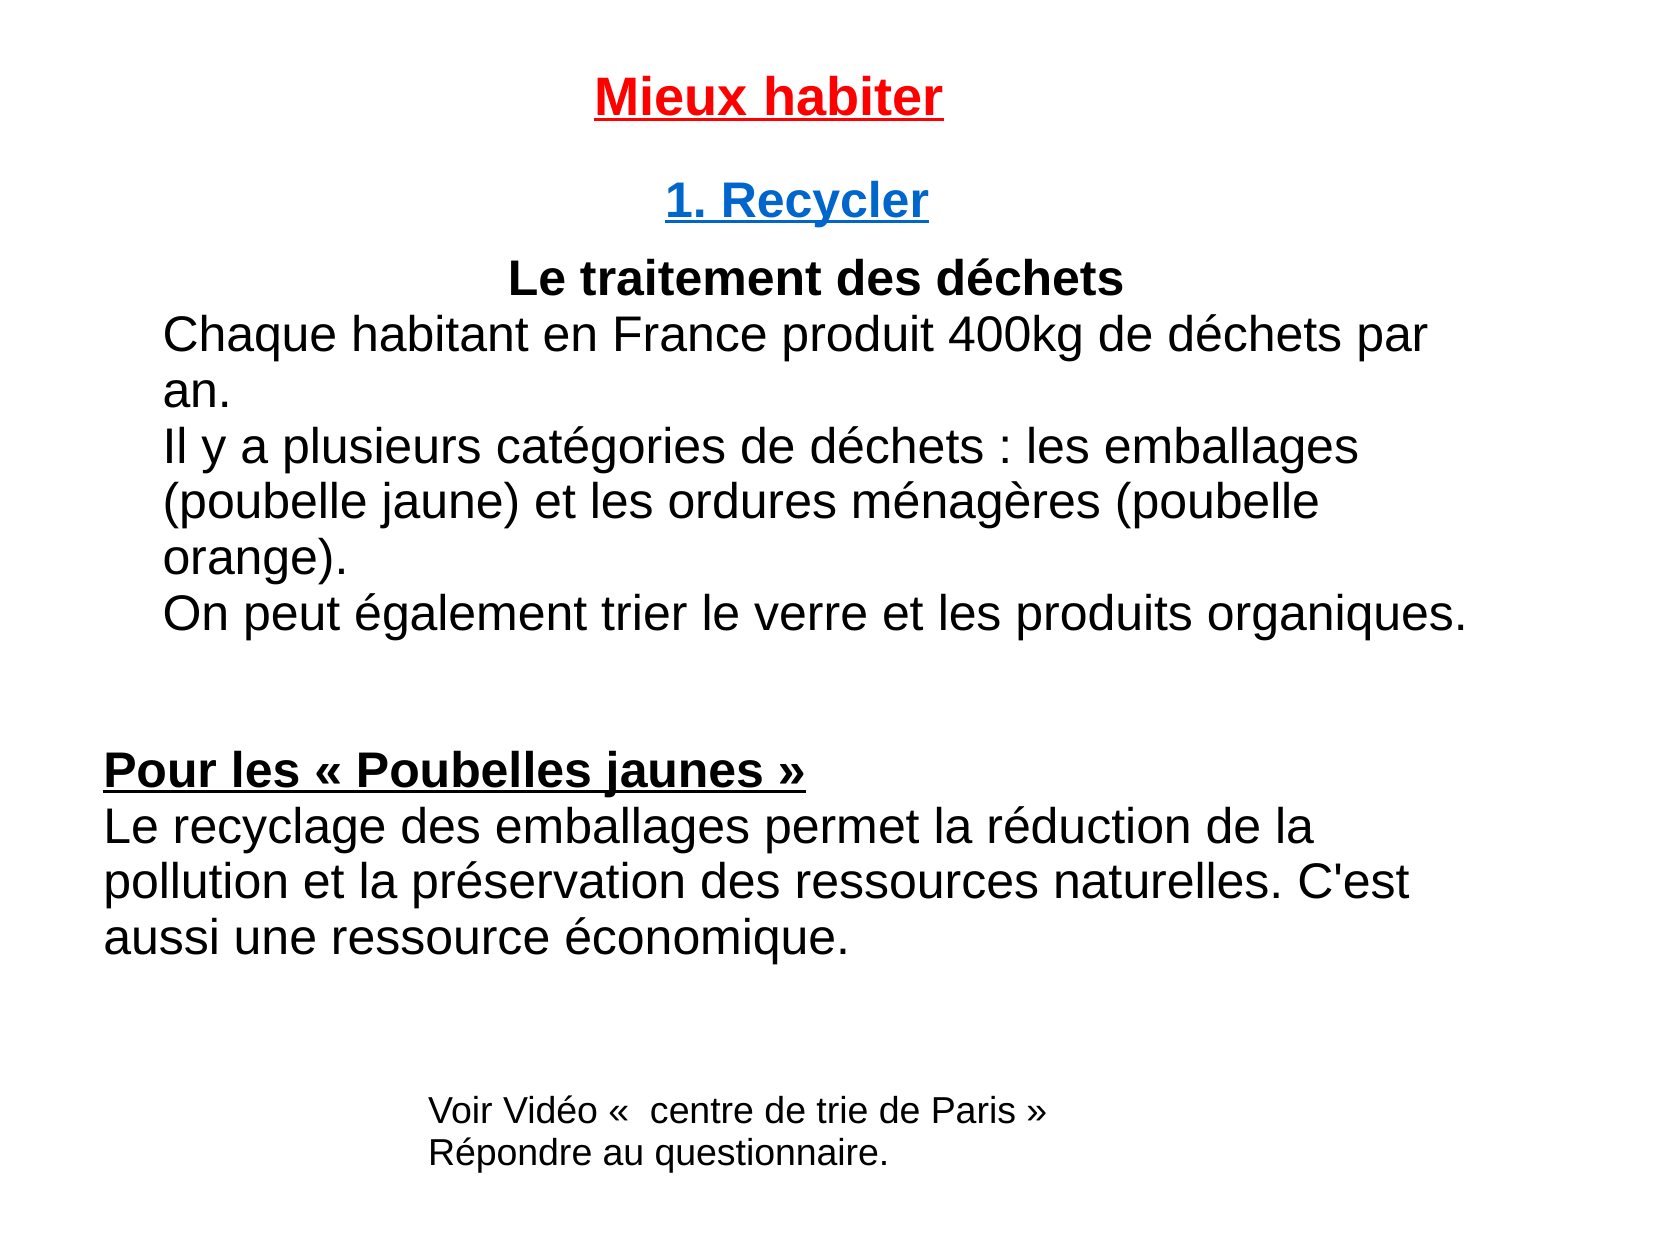

Mieux habiter
1. Recycler
Le traitement des déchets
Chaque habitant en France produit 400kg de déchets par an.
Il y a plusieurs catégories de déchets : les emballages (poubelle jaune) et les ordures ménagères (poubelle orange).
On peut également trier le verre et les produits organiques.
Pour les « Poubelles jaunes »
Le recyclage des emballages permet la réduction de la pollution et la préservation des ressources naturelles. C'est aussi une ressource économique.
Voir Vidéo «  centre de trie de Paris »
Répondre au questionnaire.